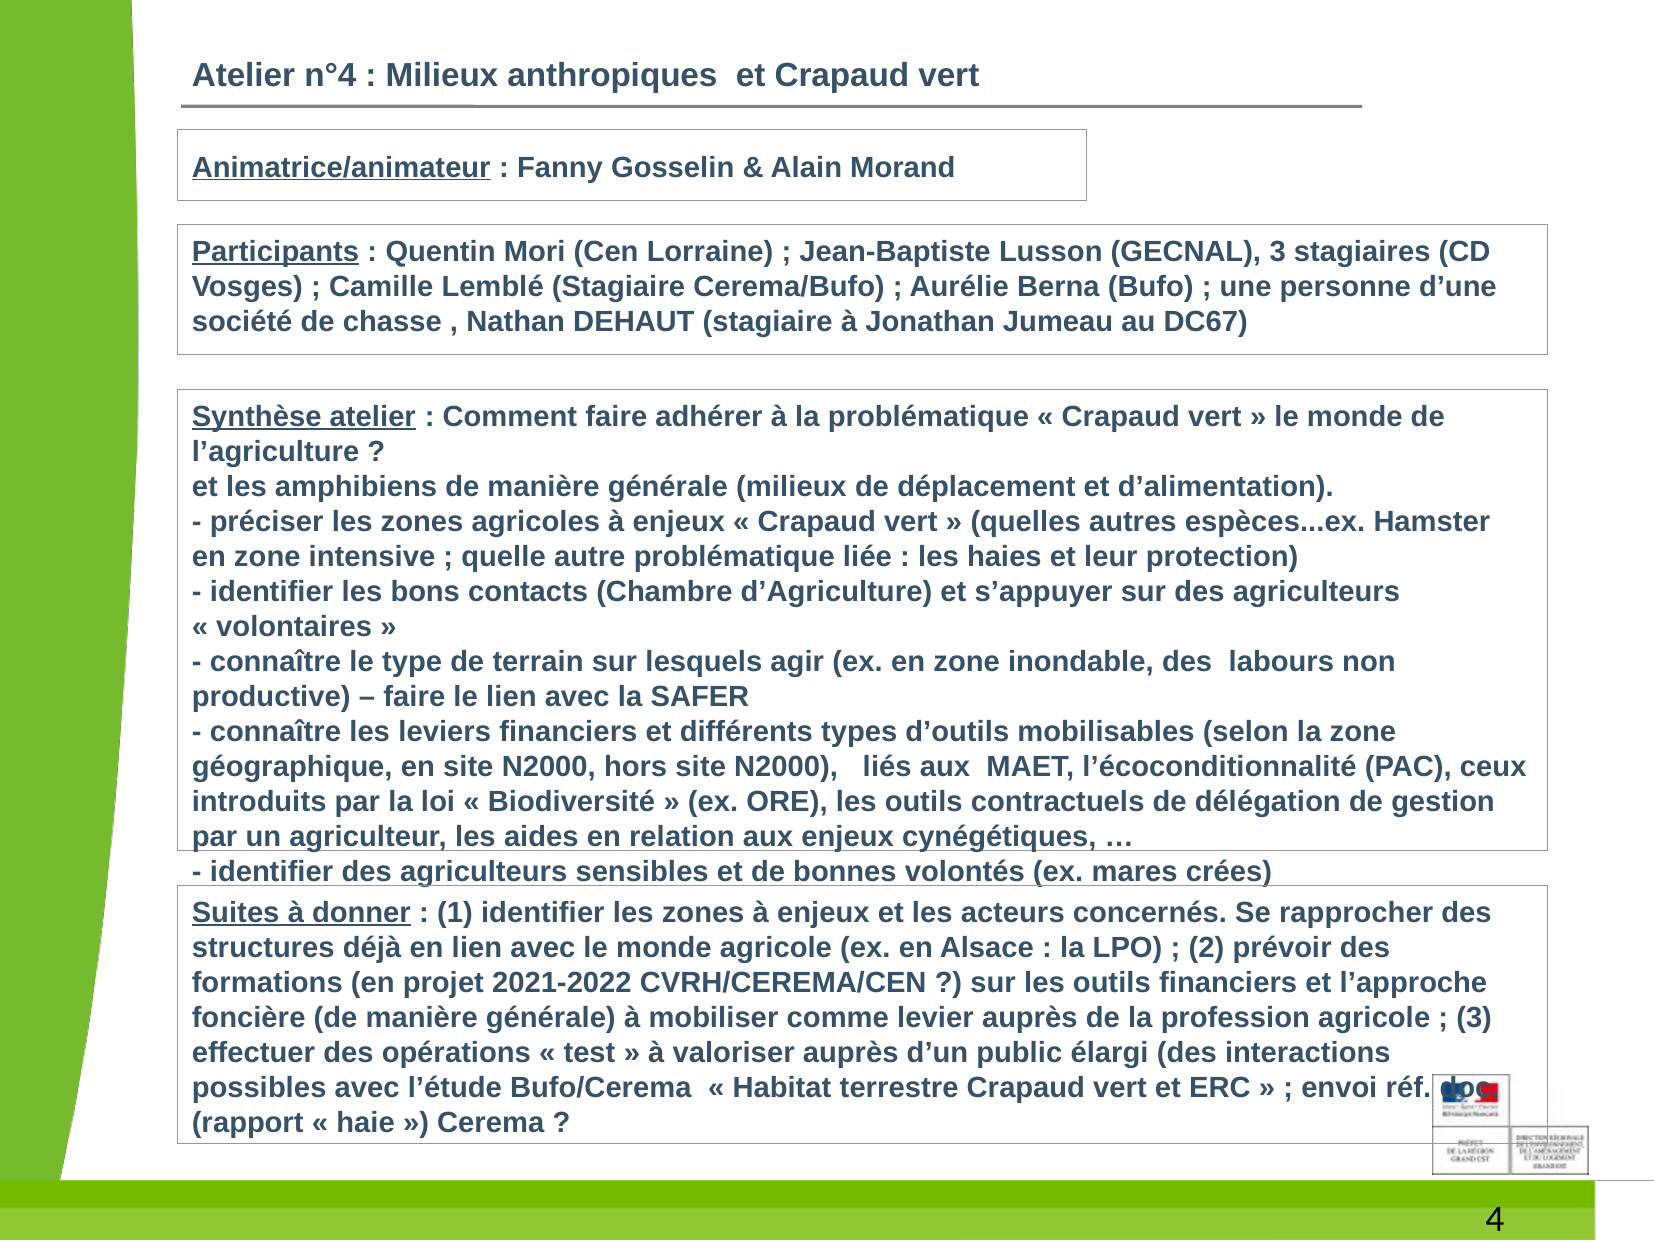

Atelier n°4 : Milieux anthropiques et Crapaud vert
Animatrice/animateur : Fanny Gosselin & Alain Morand
Participants : Quentin Mori (Cen Lorraine) ; Jean-Baptiste Lusson (GECNAL), 3 stagiaires (CD Vosges) ; Camille Lemblé (Stagiaire Cerema/Bufo) ; Aurélie Berna (Bufo) ; une personne d’une société de chasse , Nathan DEHAUT (stagiaire à Jonathan Jumeau au DC67)
Synthèse atelier : Comment faire adhérer à la problématique « Crapaud vert » le monde de l’agriculture ?
et les amphibiens de manière générale (milieux de déplacement et d’alimentation).
- préciser les zones agricoles à enjeux « Crapaud vert » (quelles autres espèces...ex. Hamster en zone intensive ; quelle autre problématique liée : les haies et leur protection)
- identifier les bons contacts (Chambre d’Agriculture) et s’appuyer sur des agriculteurs « volontaires »
- connaître le type de terrain sur lesquels agir (ex. en zone inondable, des labours non productive) – faire le lien avec la SAFER
- connaître les leviers financiers et différents types d’outils mobilisables (selon la zone géographique, en site N2000, hors site N2000), liés aux MAET, l’écoconditionnalité (PAC), ceux introduits par la loi « Biodiversité » (ex. ORE), les outils contractuels de délégation de gestion par un agriculteur, les aides en relation aux enjeux cynégétiques, …
- identifier des agriculteurs sensibles et de bonnes volontés (ex. mares crées)
Suites à donner : (1) identifier les zones à enjeux et les acteurs concernés. Se rapprocher des structures déjà en lien avec le monde agricole (ex. en Alsace : la LPO) ; (2) prévoir des formations (en projet 2021-2022 CVRH/CEREMA/CEN ?) sur les outils financiers et l’approche foncière (de manière générale) à mobiliser comme levier auprès de la profession agricole ; (3) effectuer des opérations « test » à valoriser auprès d’un public élargi (des interactions possibles avec l’étude Bufo/Cerema « Habitat terrestre Crapaud vert et ERC » ; envoi réf. doc. (rapport « haie ») Cerema ?